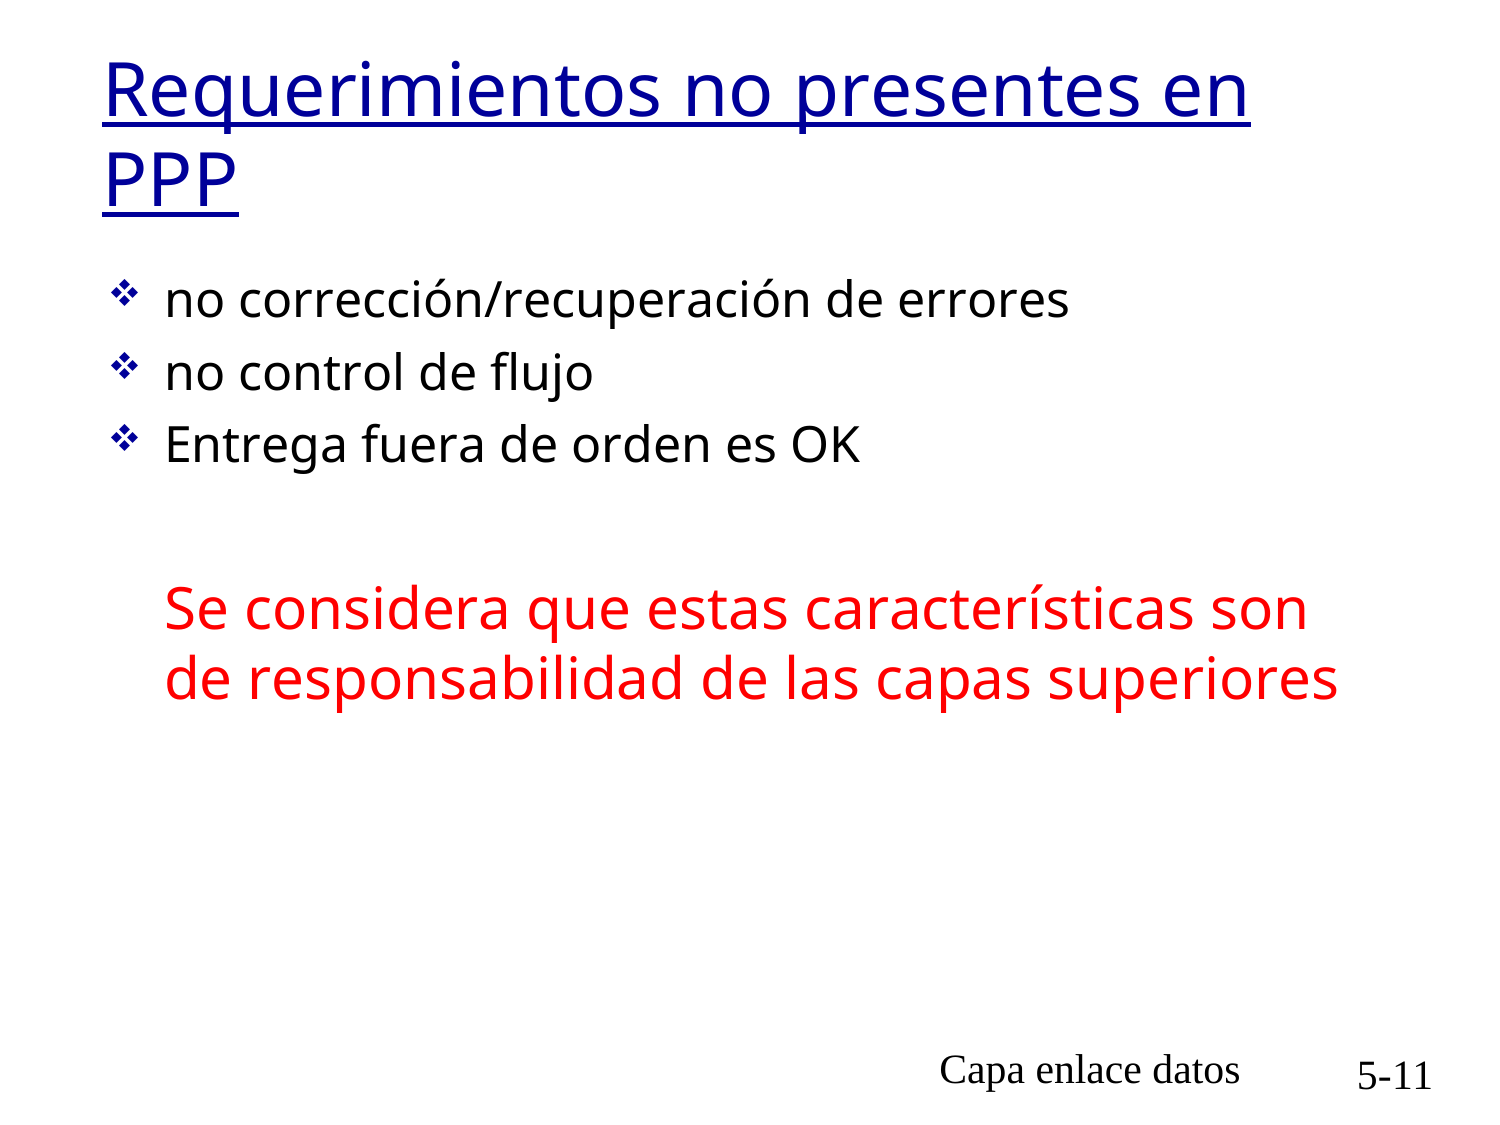

# Requerimientos no presentes en PPP
no corrección/recuperación de errores
no control de flujo
Entrega fuera de orden es OK
Se considera que estas características son de responsabilidad de las capas superiores
11